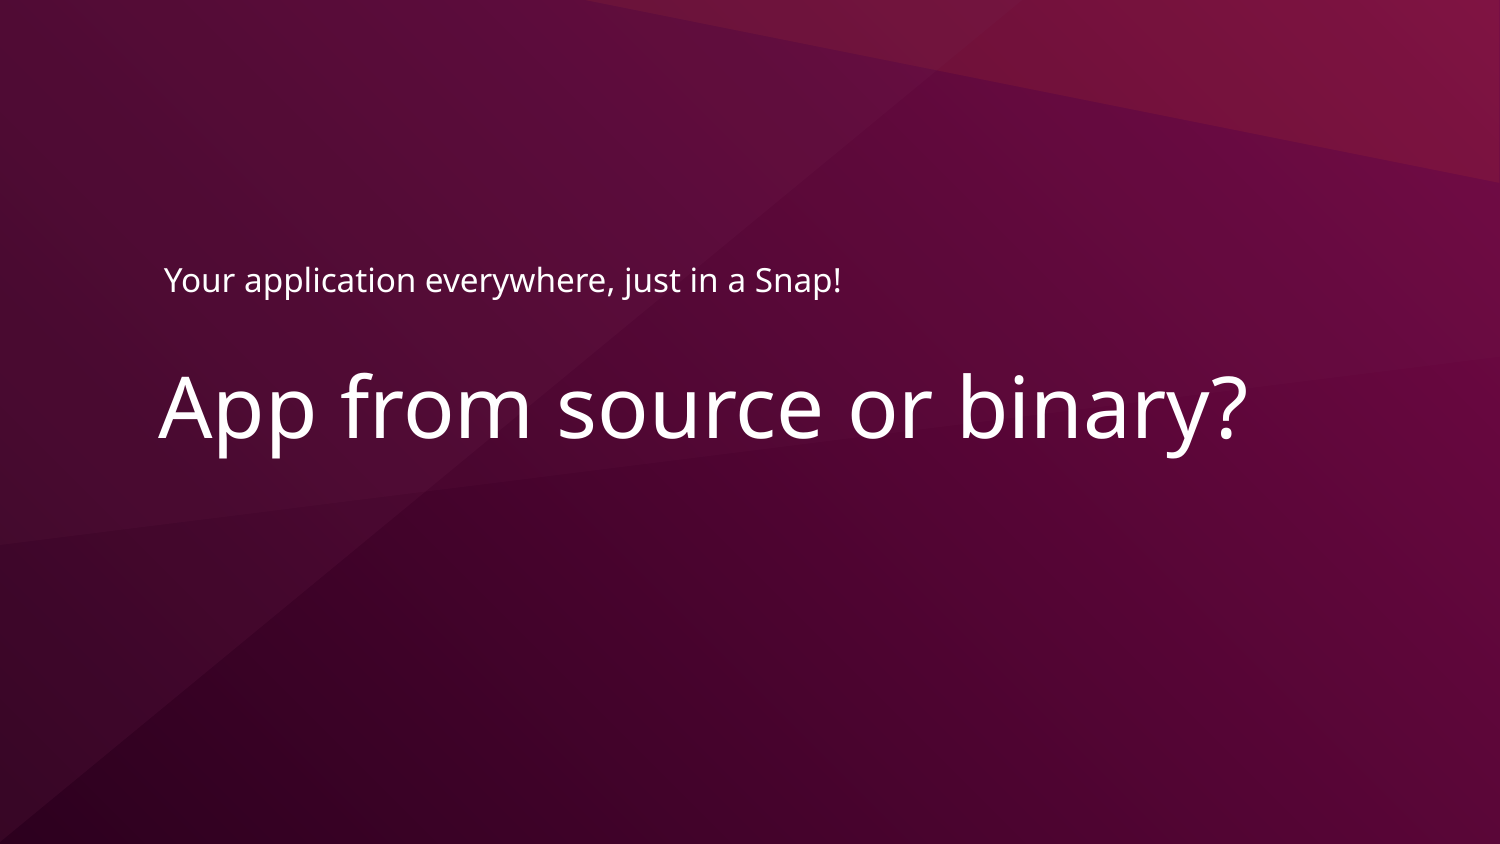

Your application everywhere, just in a Snap!
# App from source or binary?